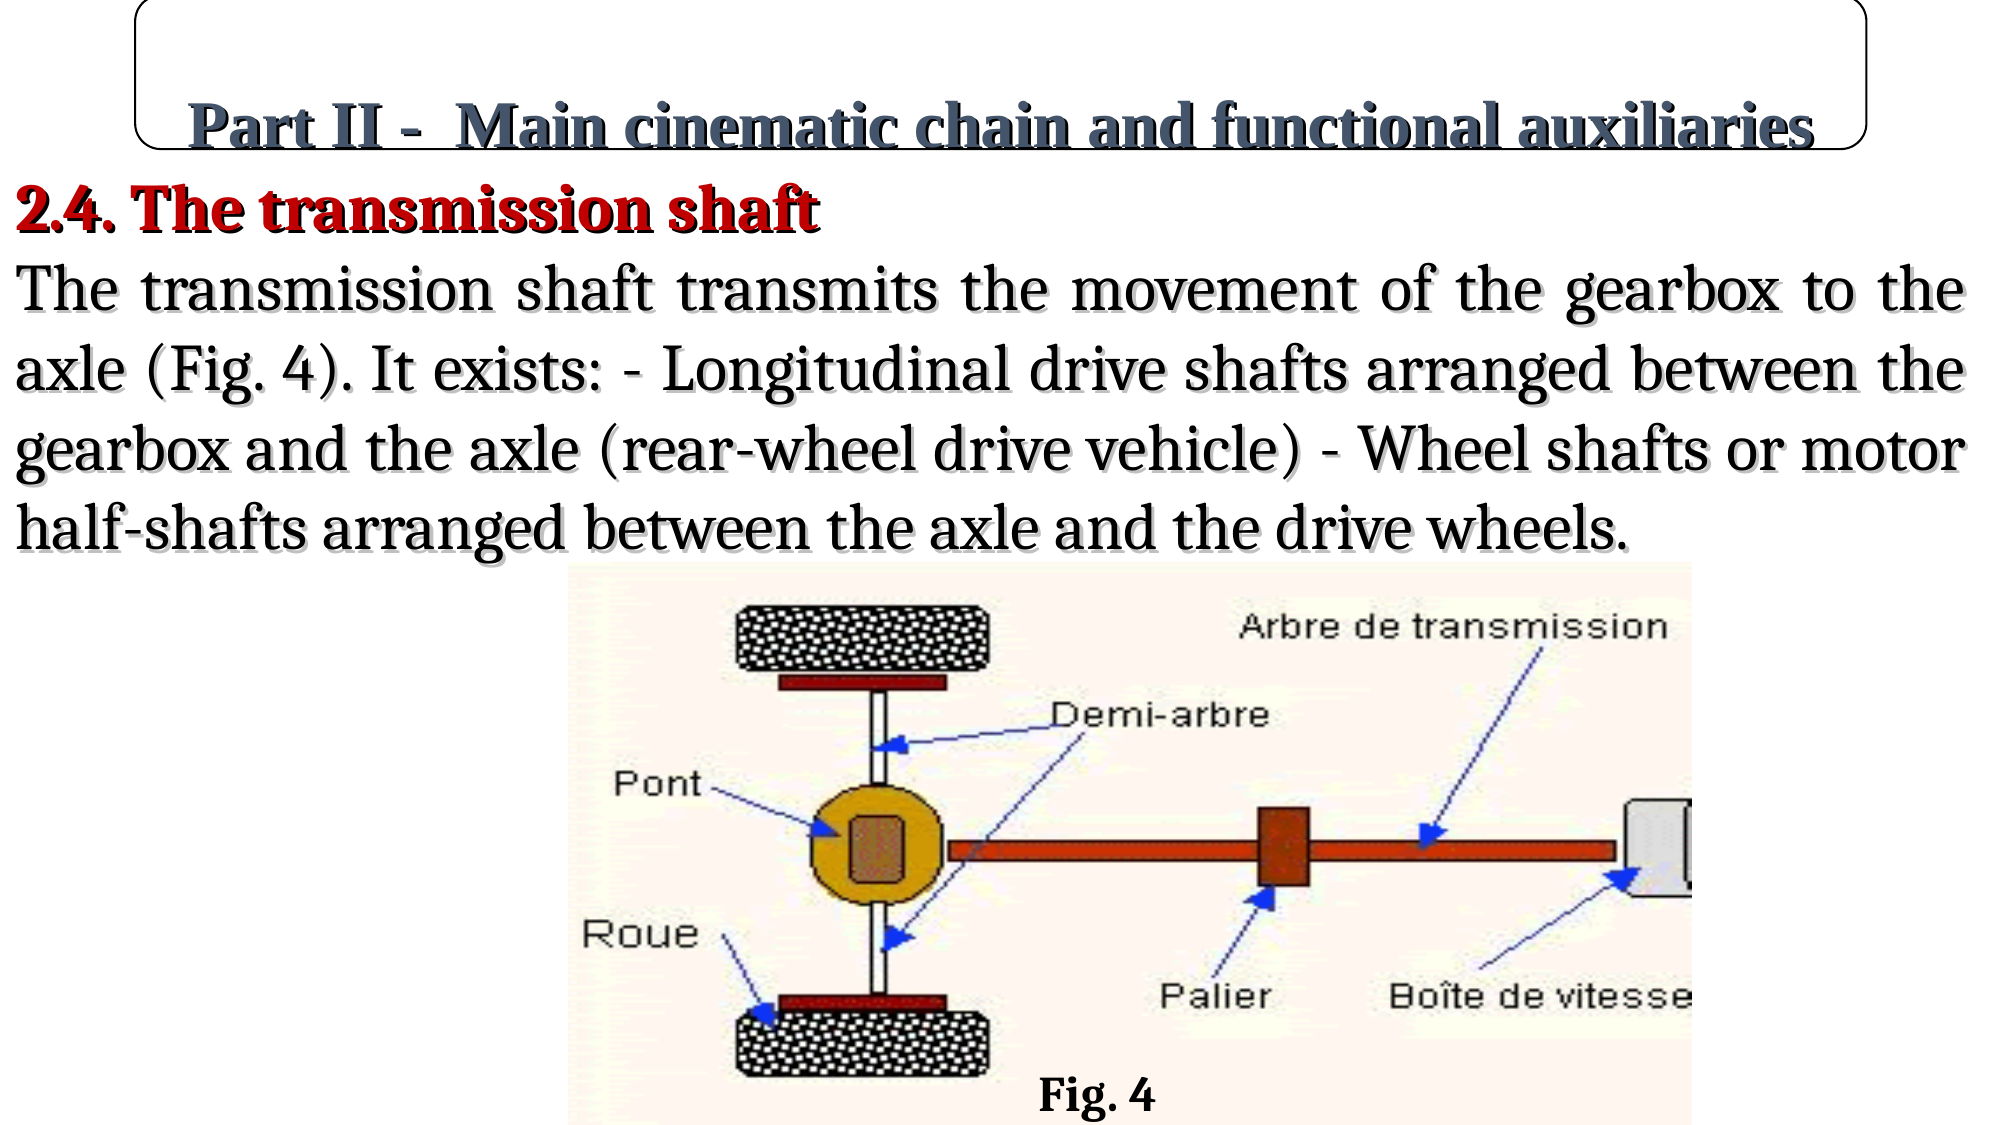

Part II - Main cinematic chain and functional auxiliaries
2.4. The transmission shaft
The transmission shaft transmits the movement of the gearbox to the axle (Fig. 4). It exists: - Longitudinal drive shafts arranged between the gearbox and the axle (rear-wheel drive vehicle) - Wheel shafts or motor half-shafts arranged between the axle and the drive wheels.
Fig. 4